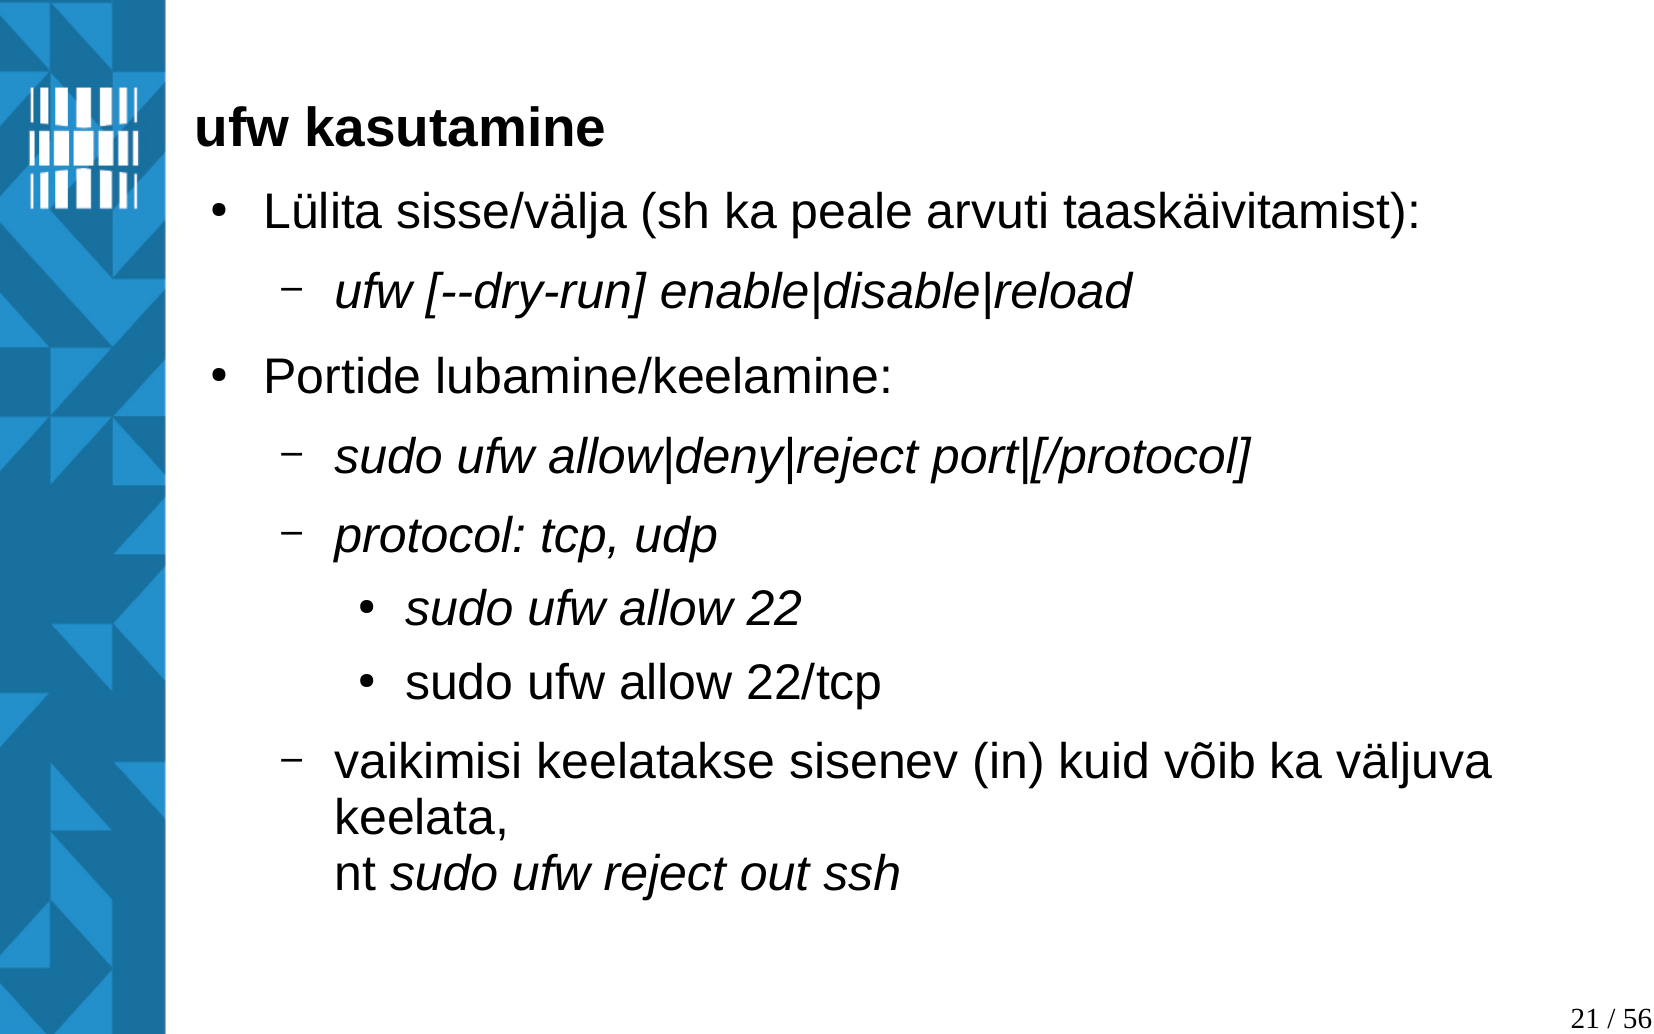

# ufw kasutamine
Lülita sisse/välja (sh ka peale arvuti taaskäivitamist):
ufw [--dry-run] enable|disable|reload
Portide lubamine/keelamine:
sudo ufw allow|deny|reject port|[/protocol]
protocol: tcp, udp
sudo ufw allow 22
sudo ufw allow 22/tcp
vaikimisi keelatakse sisenev (in) kuid võib ka väljuva keelata,
nt sudo ufw reject out ssh
21